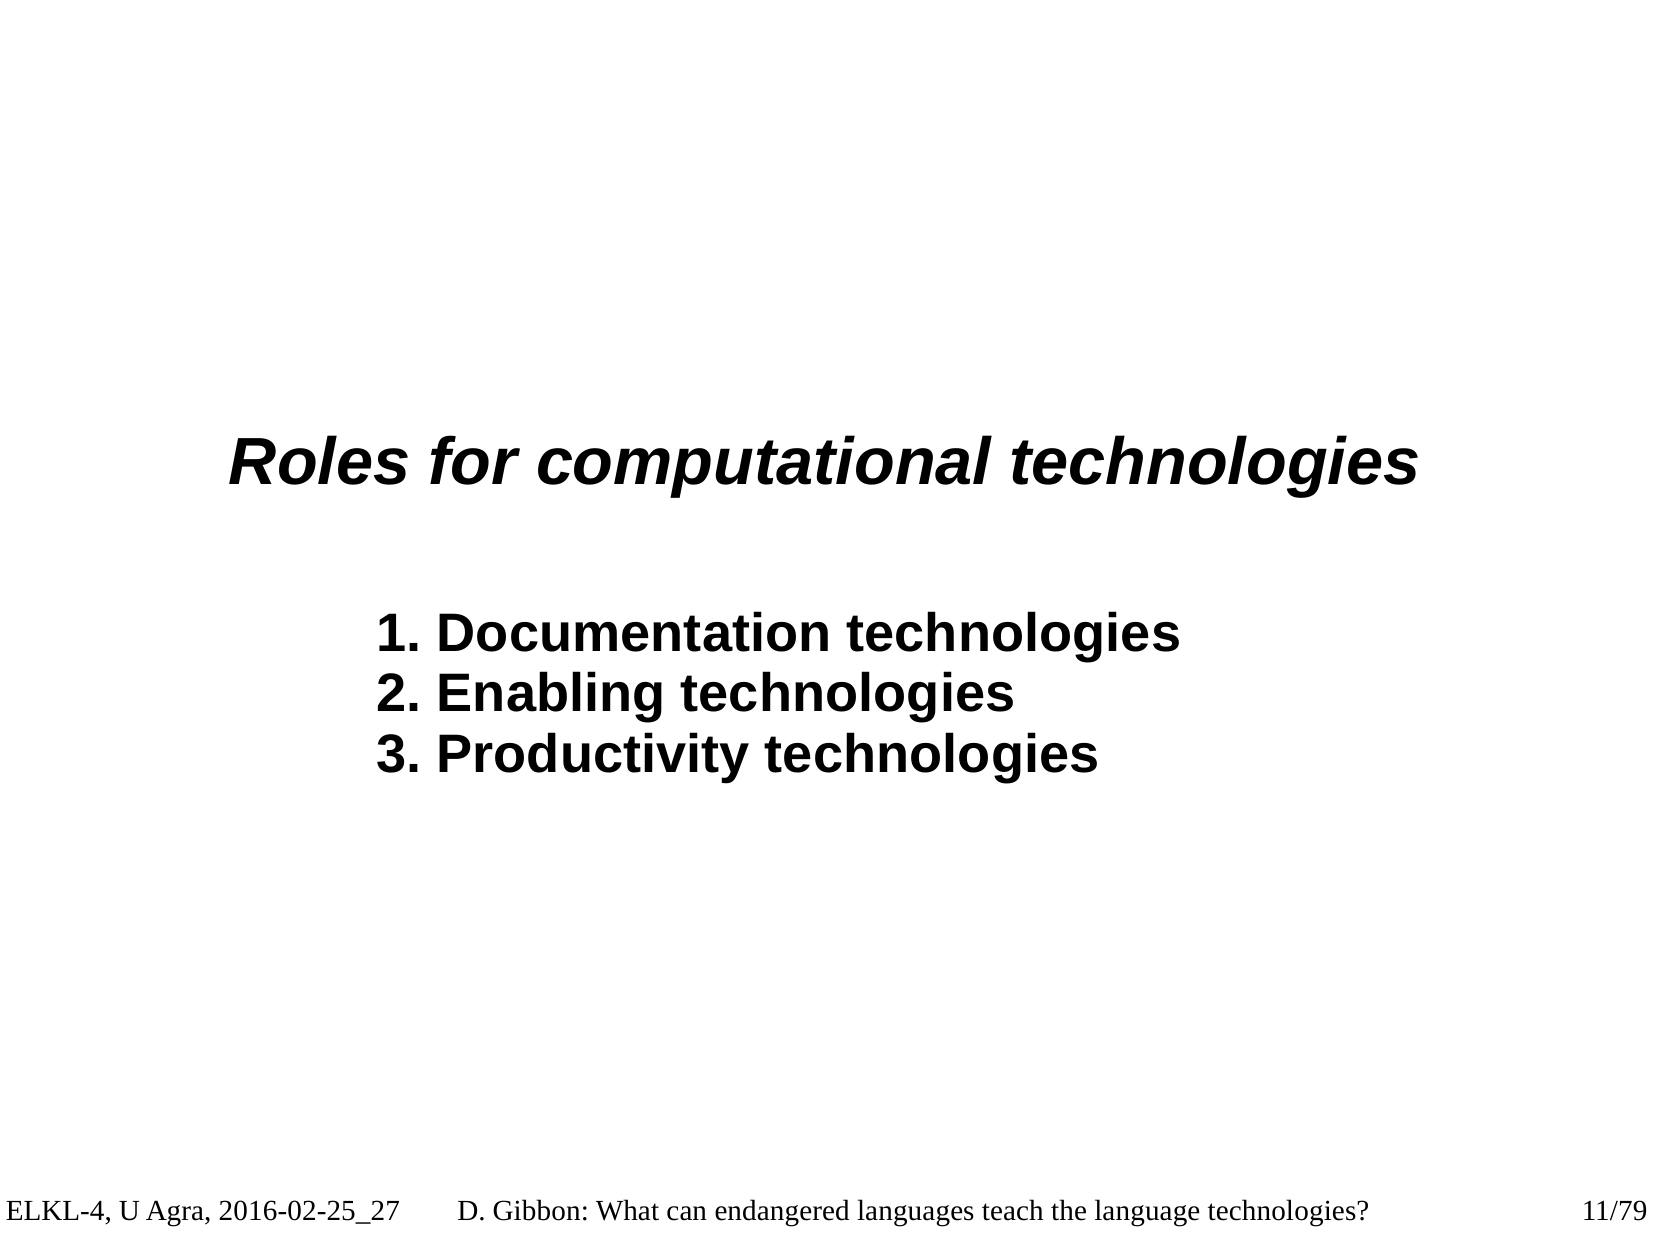

# Roles for computational technologies
 Documentation technologies
 Enabling technologies
 Productivity technologies
ELKL-4, U Agra, 2016-02-25_27
D. Gibbon: What can endangered languages teach the language technologies?
11